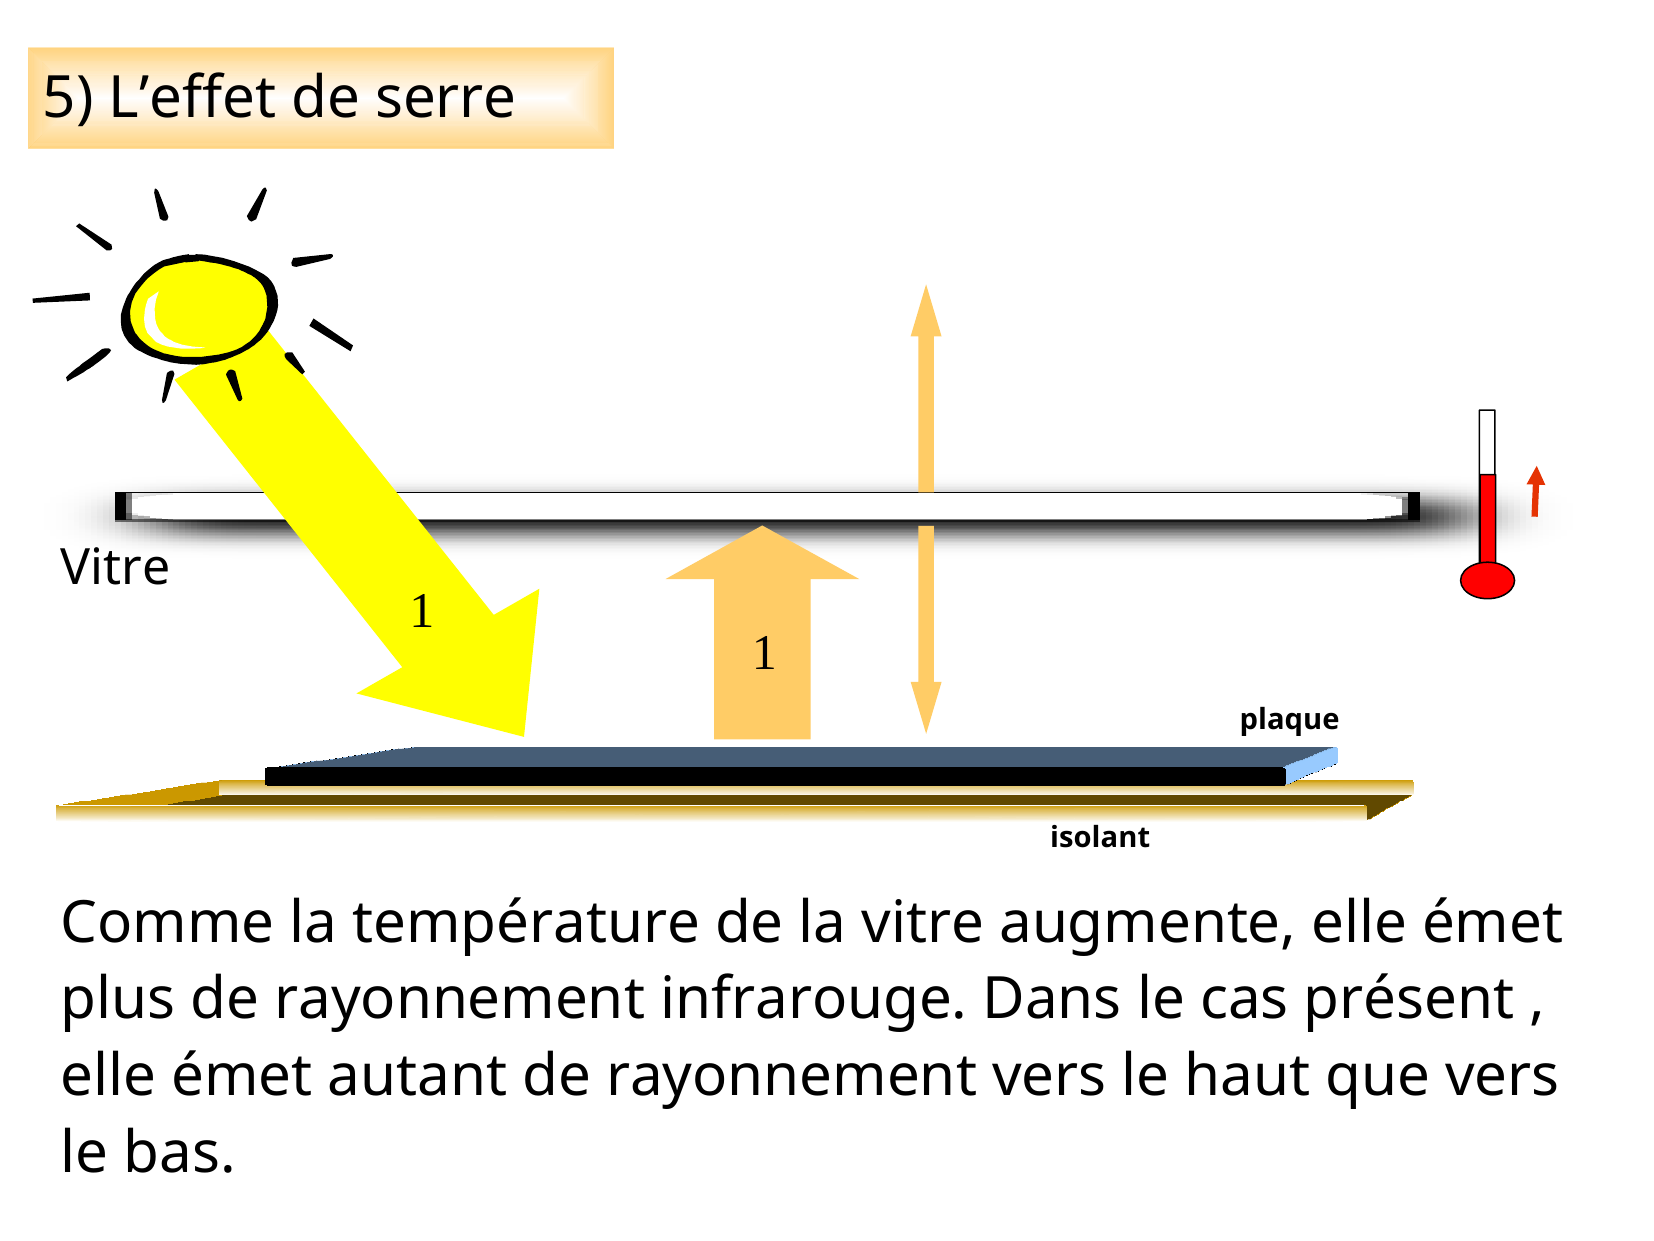

5) L’effet de serre
Vitre
1
1
plaque
isolant
Comme la température de la vitre augmente, elle émet plus de rayonnement infrarouge. Dans le cas présent , elle émet autant de rayonnement vers le haut que vers le bas.